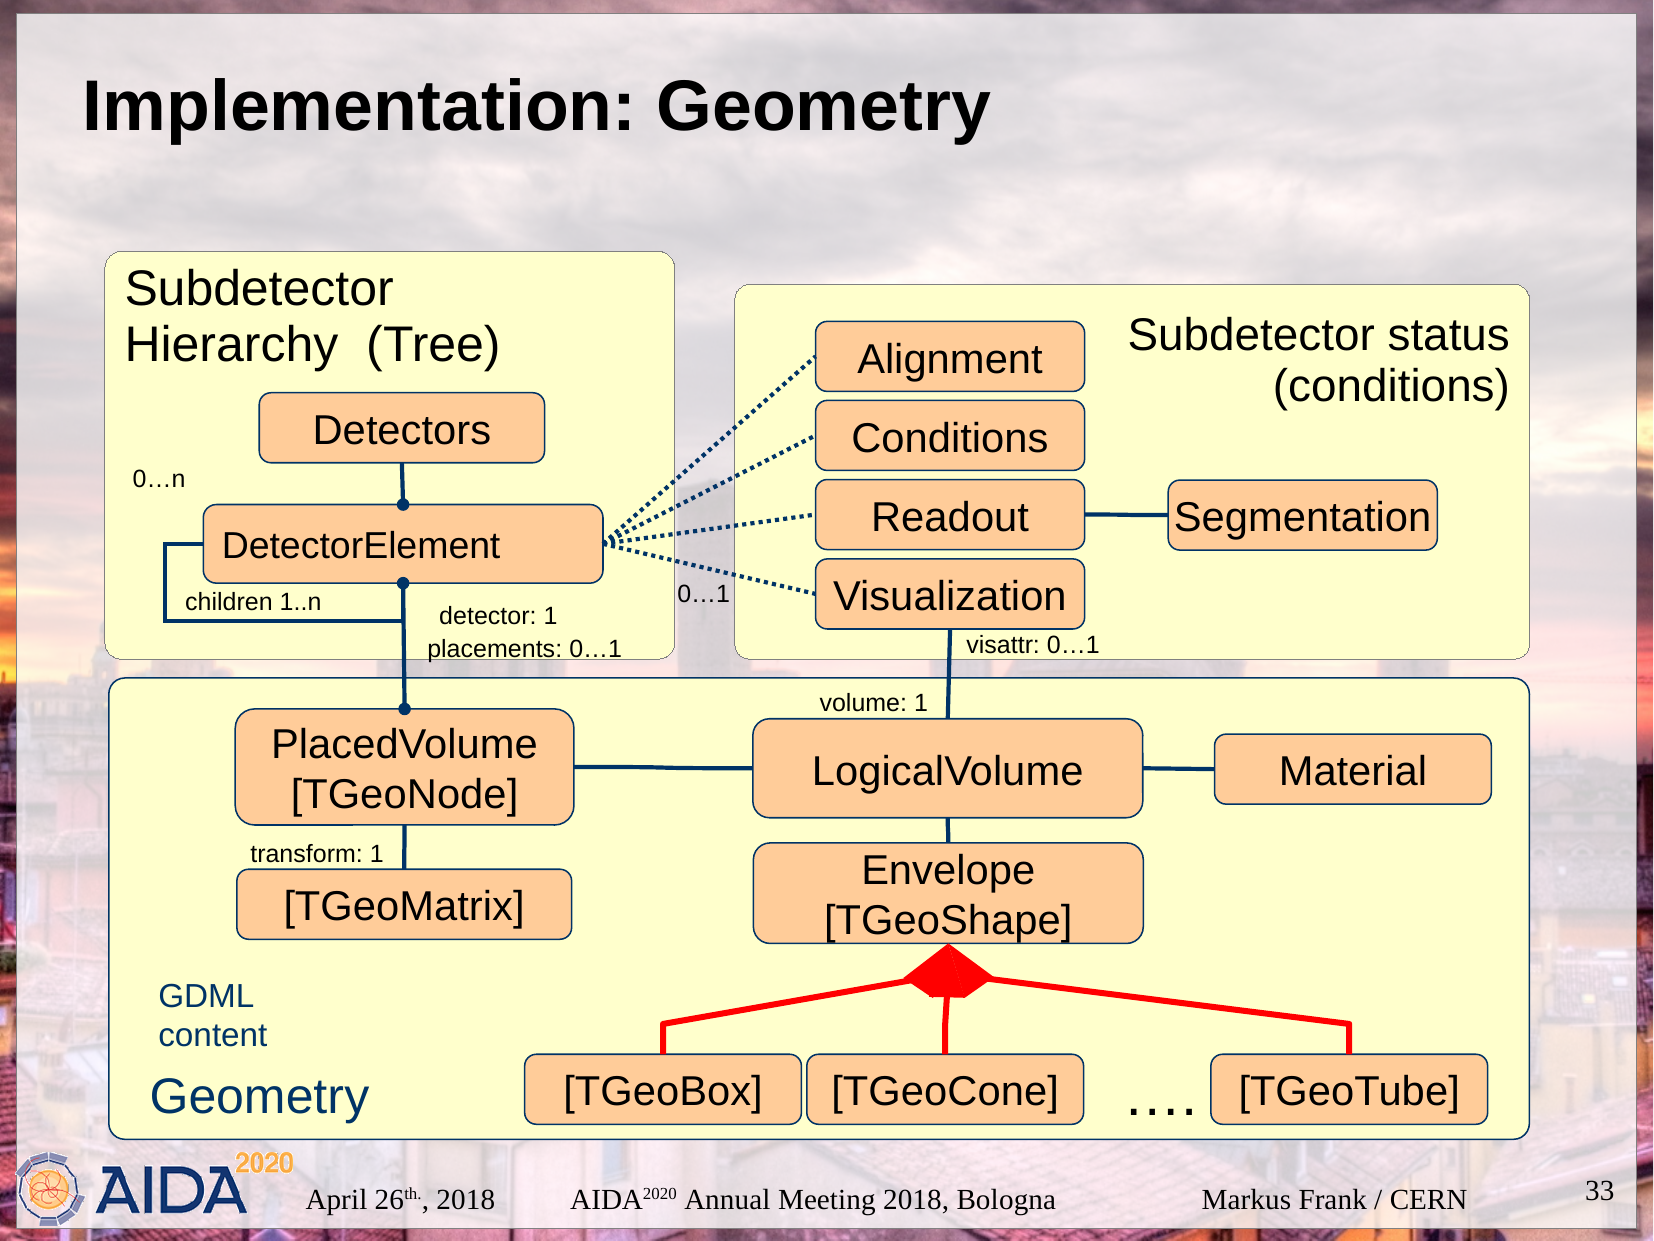

# Implementation: Geometry
Subdetector
Hierarchy (Tree)
Subdetector status
(conditions)
Alignment
Detectors
Conditions
 0…n
Readout
Segmentation
DetectorElement
Visualization
0…1
children 1..n
detector: 1
visattr: 0…1
placements: 0…1
 volume: 1
PlacedVolume
[TGeoNode]
LogicalVolume
Material
transform: 1
Envelope
[TGeoShape]
[TGeoMatrix]
GDML
content
[TGeoBox]
[TGeoCone]
[TGeoTube]
….
Geometry
33
February, 4th. 2014
CLIC Workshop at CERN, Markus Frank / CERN